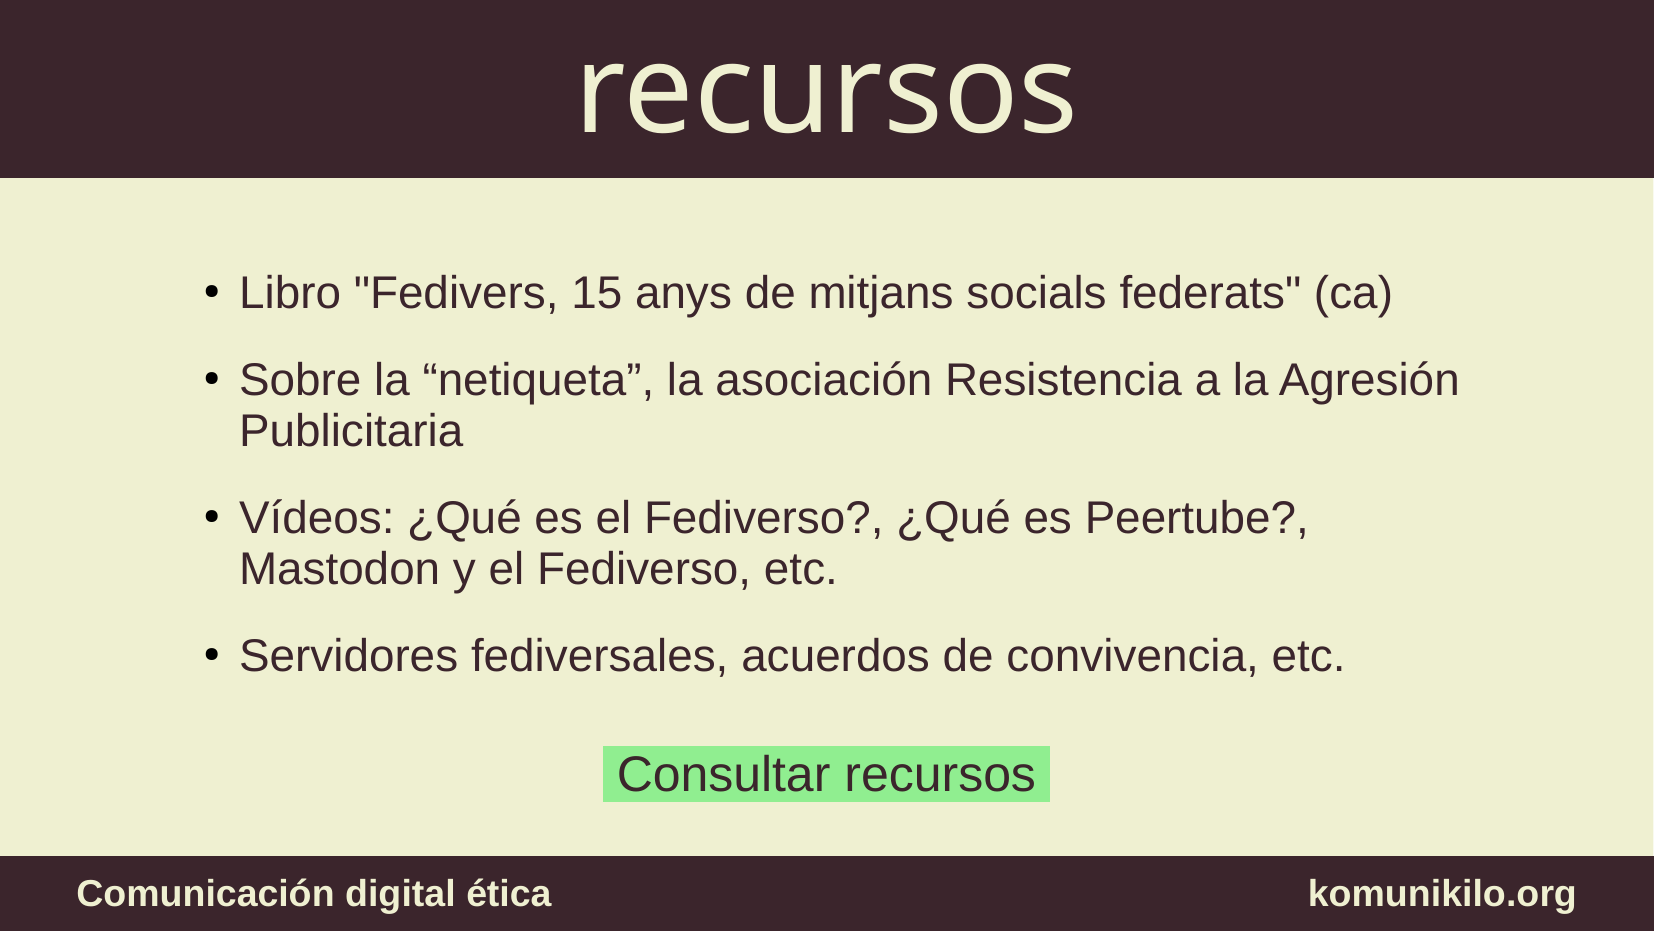

# recursos
Libro "Fedivers, 15 anys de mitjans socials federats" (ca)
Sobre la “netiqueta”, la asociación Resistencia a la Agresión Publicitaria
Vídeos: ¿Qué es el Fediverso?, ¿Qué es Peertube?, Mastodon y el Fediverso, etc.
Servidores fediversales, acuerdos de convivencia, etc.
 Consultar recursos
Comunicación digital ética komunikilo.org